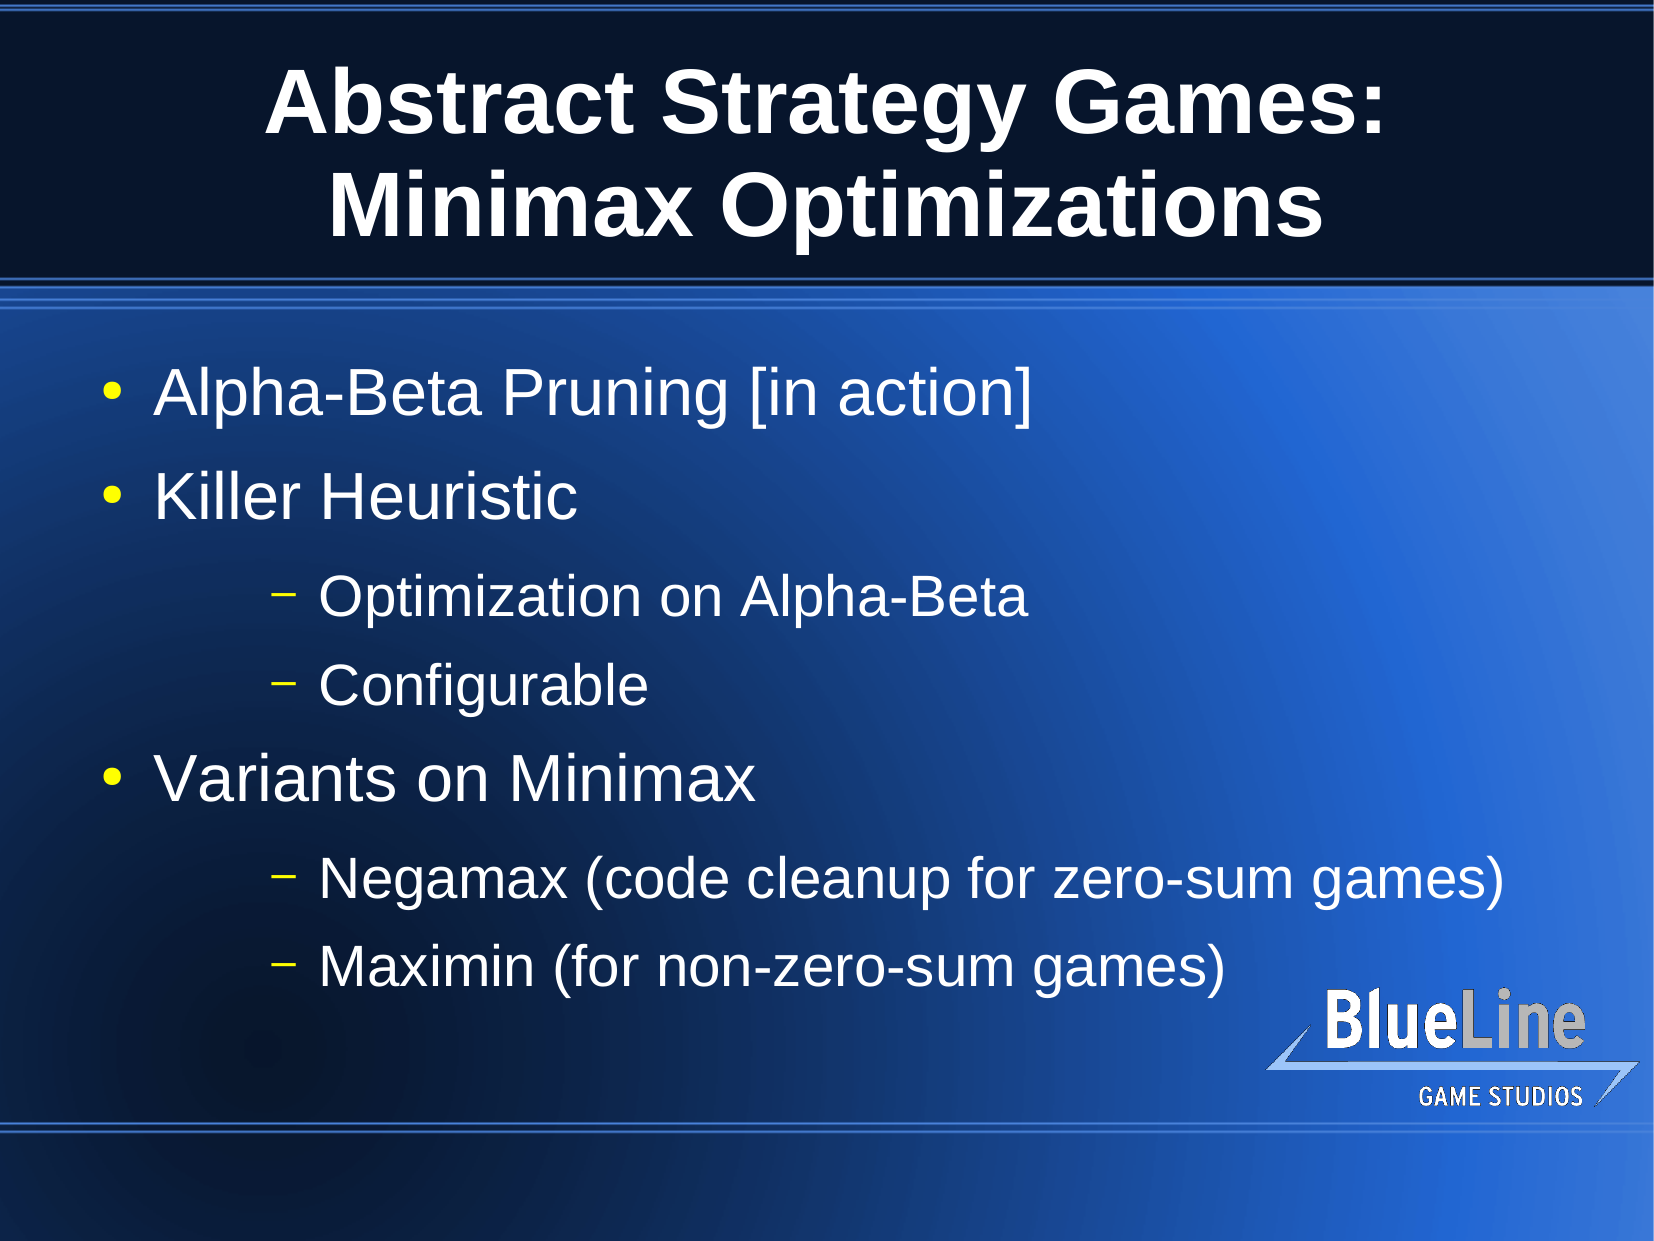

# Abstract Strategy Games: Minimax Optimizations
Alpha-Beta Pruning [in action]
Killer Heuristic
Optimization on Alpha-Beta
Configurable
Variants on Minimax
Negamax (code cleanup for zero-sum games)
Maximin (for non-zero-sum games)